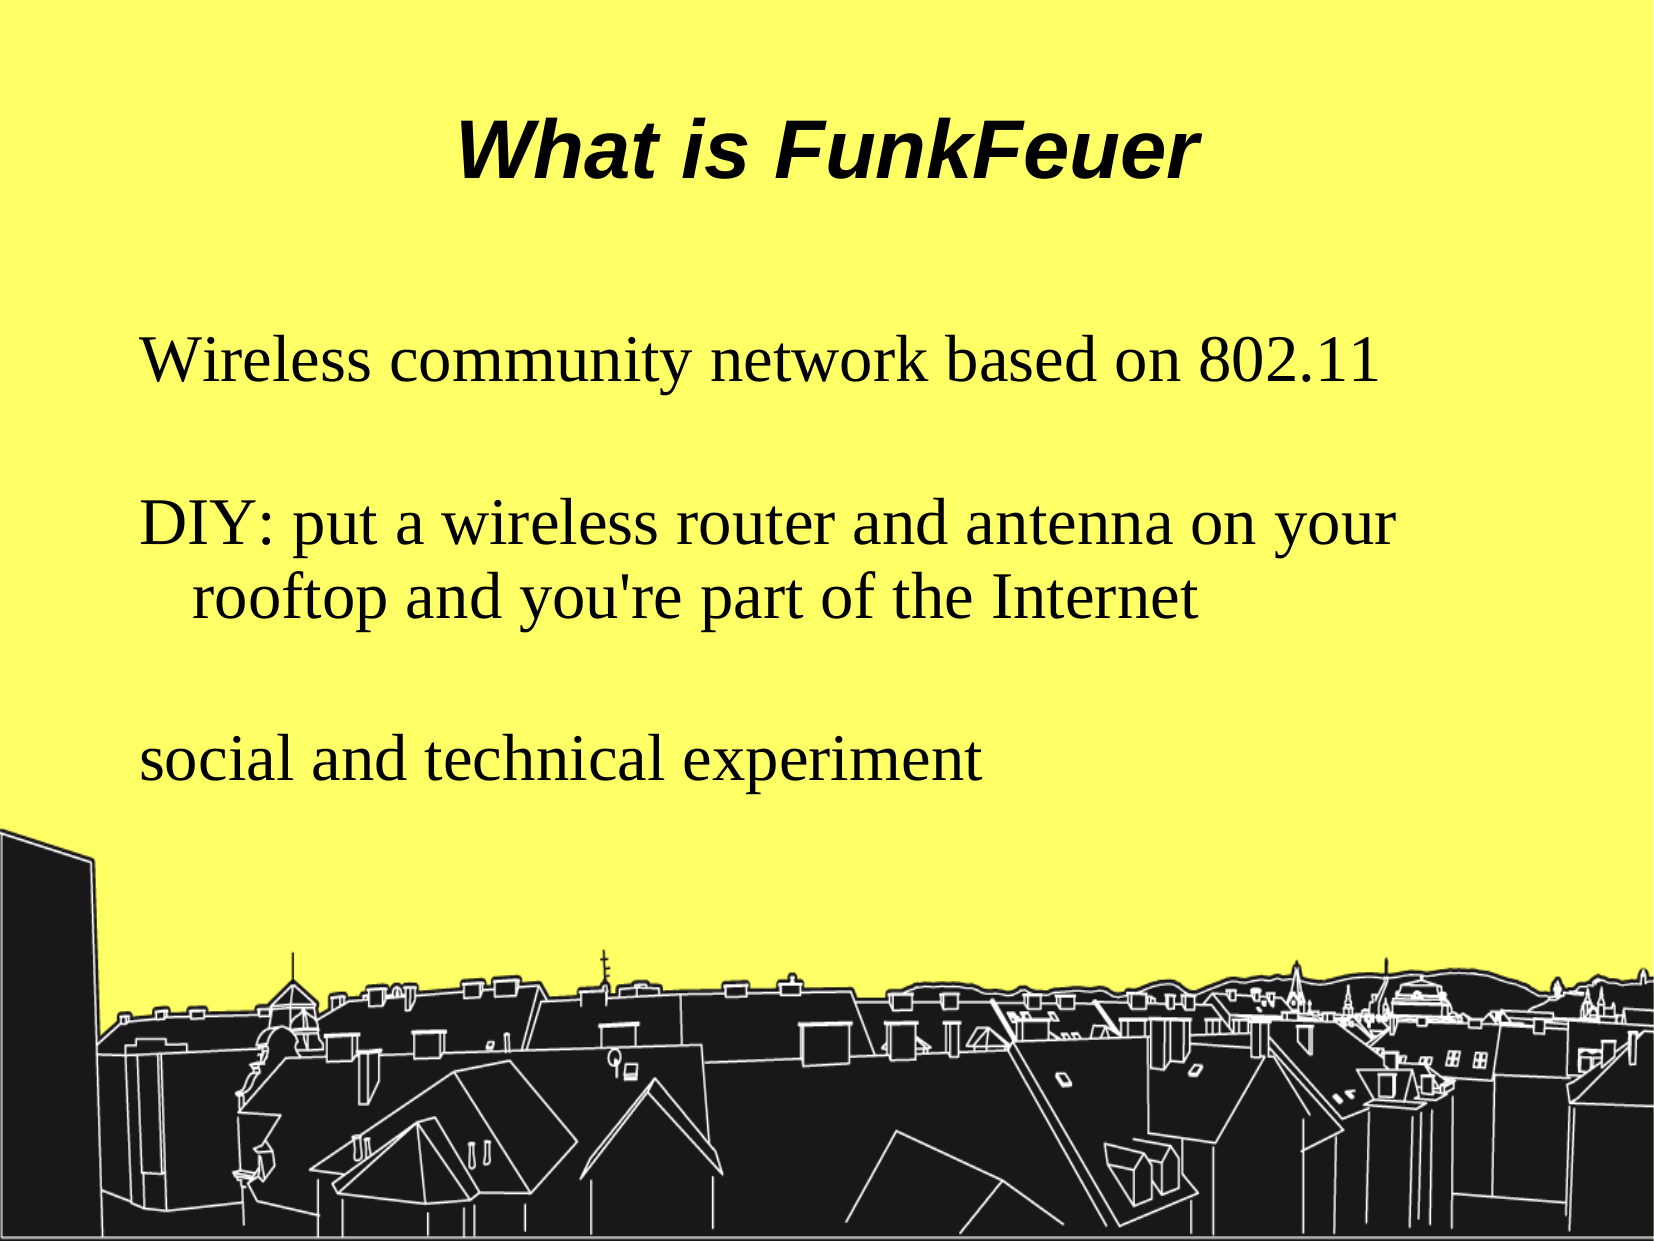

# What is FunkFeuer
Wireless community network based on 802.11
DIY: put a wireless router and antenna on your rooftop and you're part of the Internet
social and technical experiment